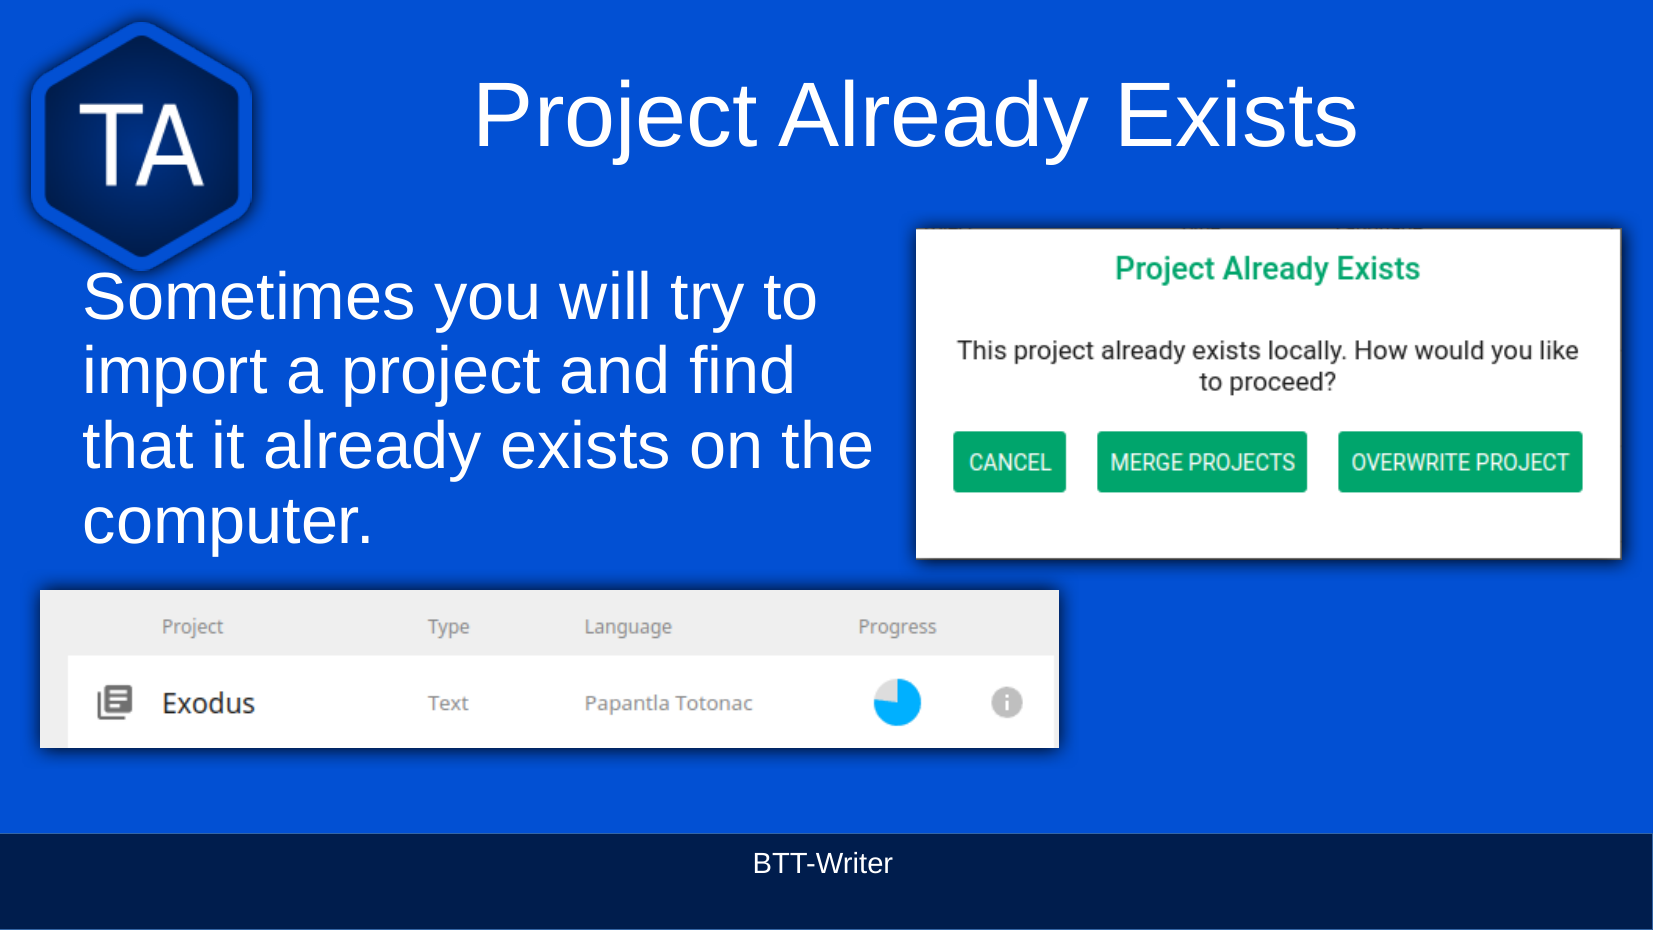

# Project Already Exists
Sometimes you will try to import a project and find that it already exists on the computer.